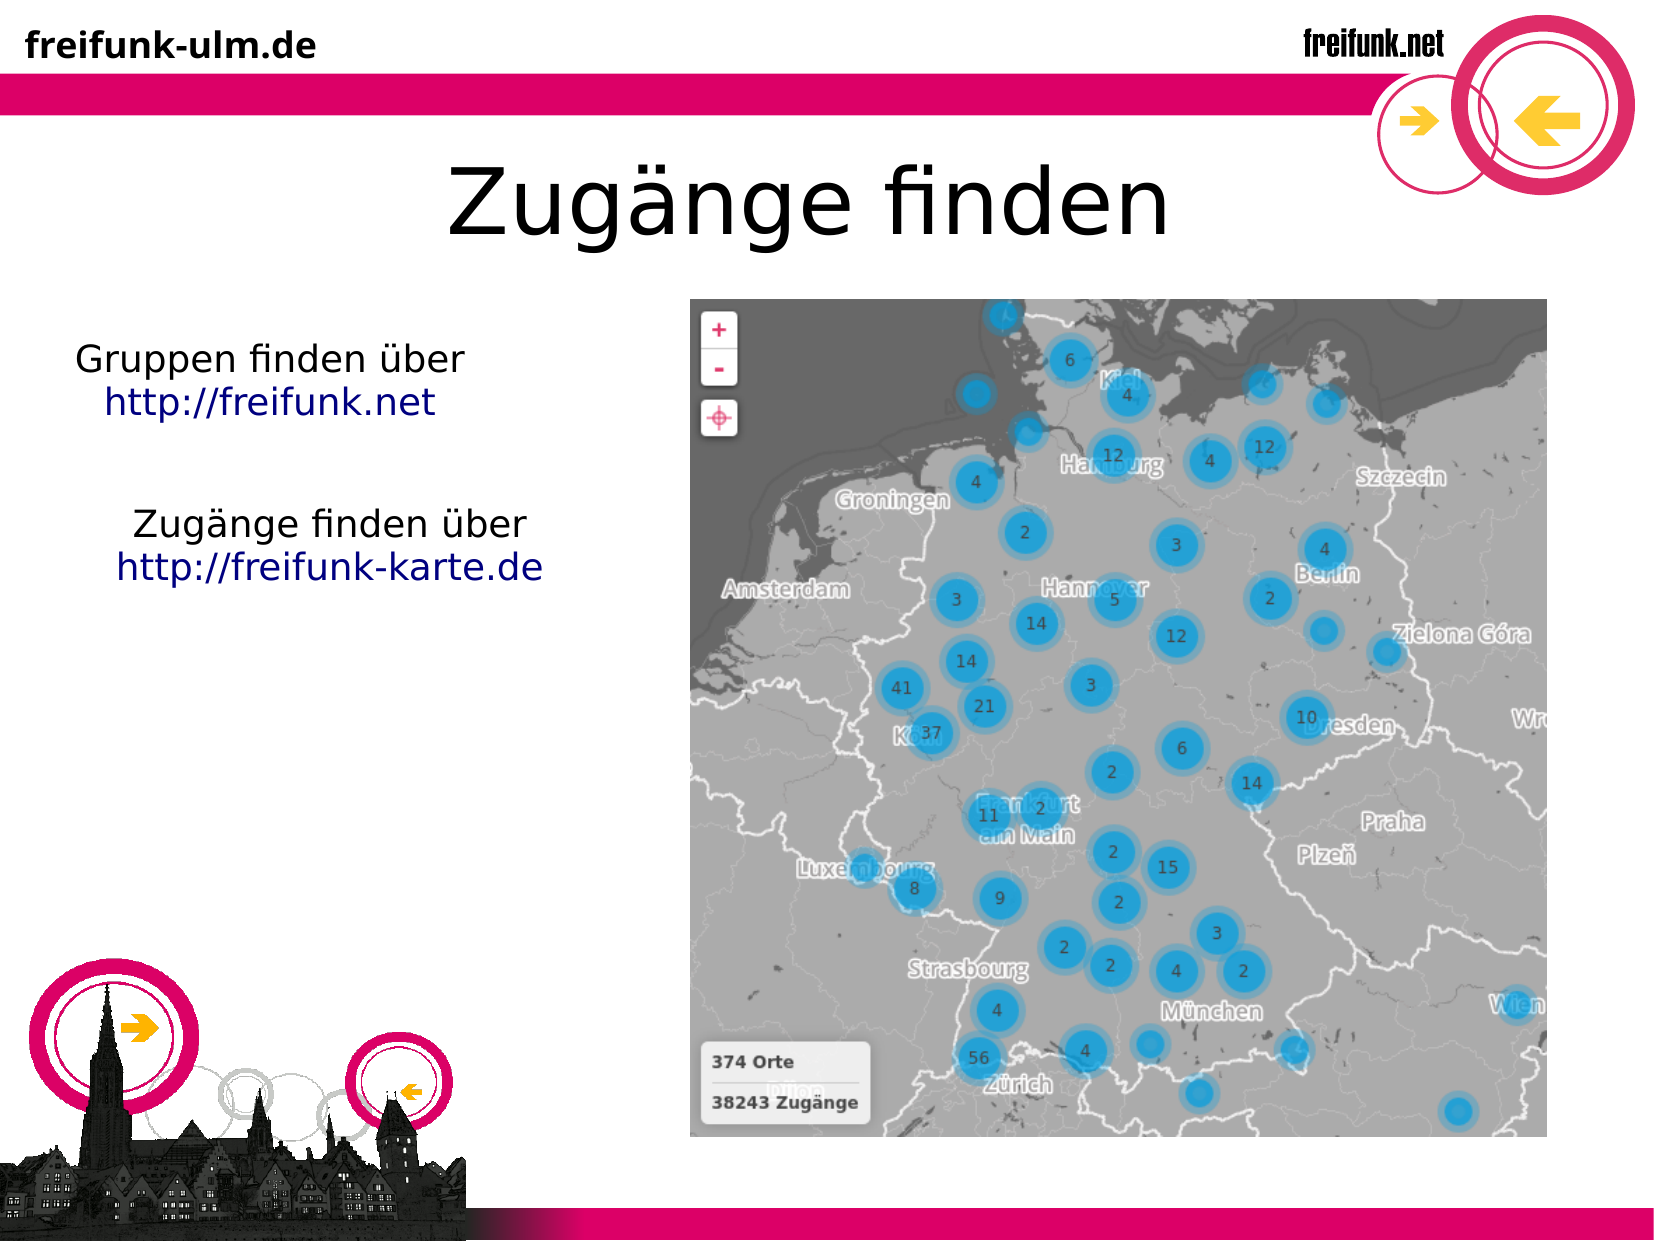

# Zugänge finden
Gruppen finden über
http://freifunk.net
Zugänge finden über
http://freifunk-karte.de